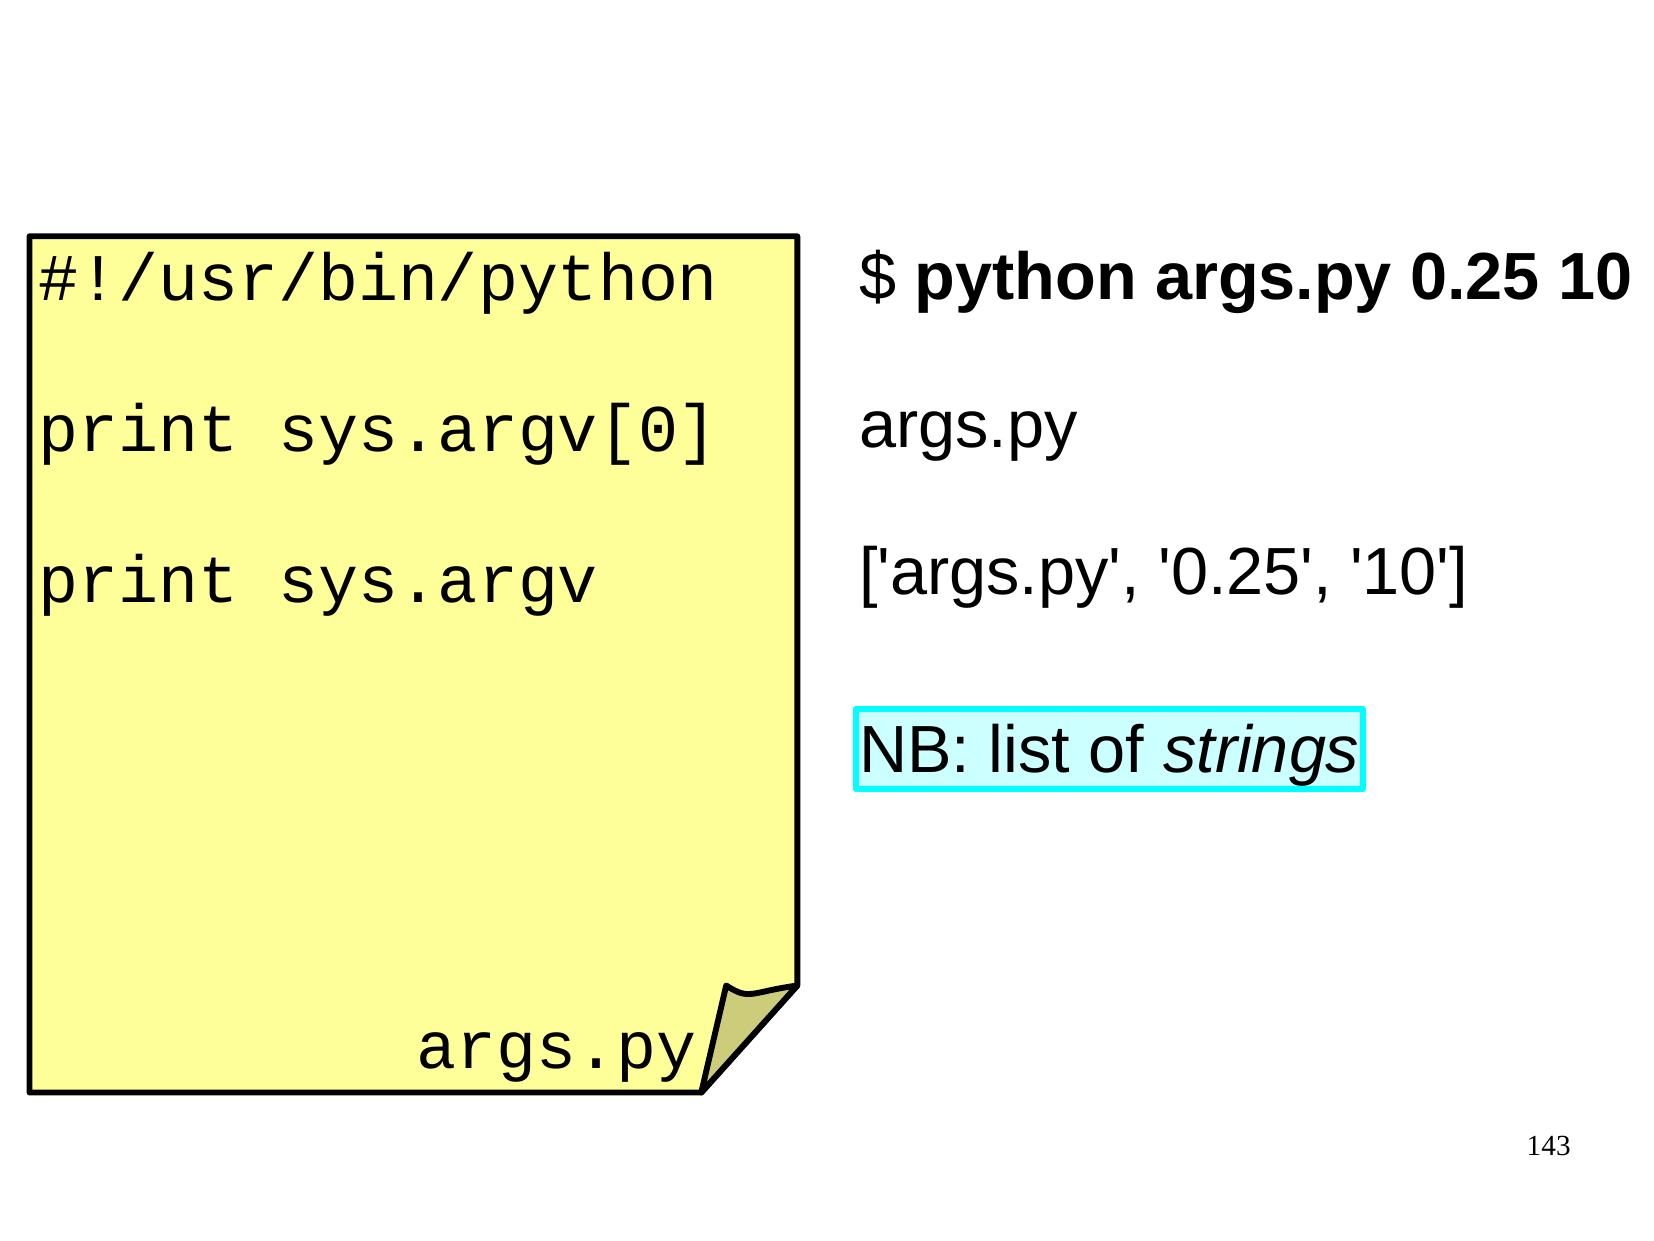

#!/usr/bin/python
print sys.argv[0]
print sys.argv
$ python args.py 0.25 10
args.py
['args.py', '0.25', '10']
NB: list of strings
args.py
143